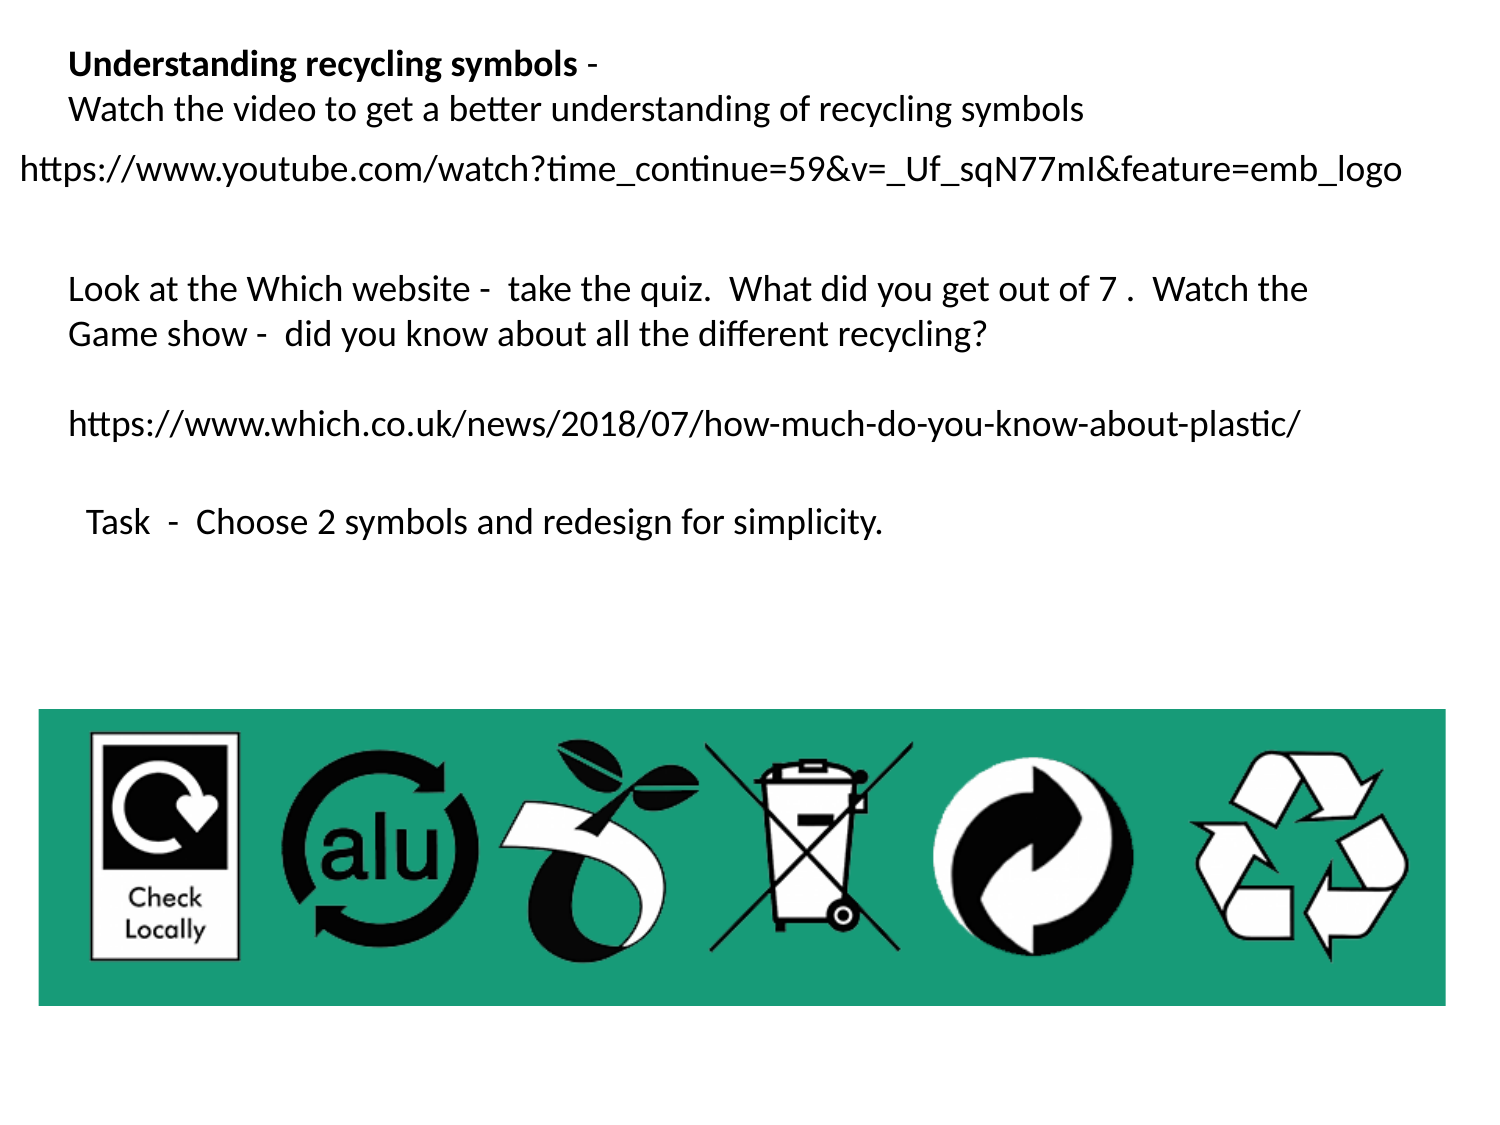

Understanding recycling symbols -
Watch the video to get a better understanding of recycling symbols
Look at the Which website - take the quiz. What did you get out of 7 . Watch the Game show - did you know about all the different recycling?
https://www.which.co.uk/news/2018/07/how-much-do-you-know-about-plastic/
https://www.youtube.com/watch?time_continue=59&v=_Uf_sqN77mI&feature=emb_logo
Task - Choose 2 symbols and redesign for simplicity.